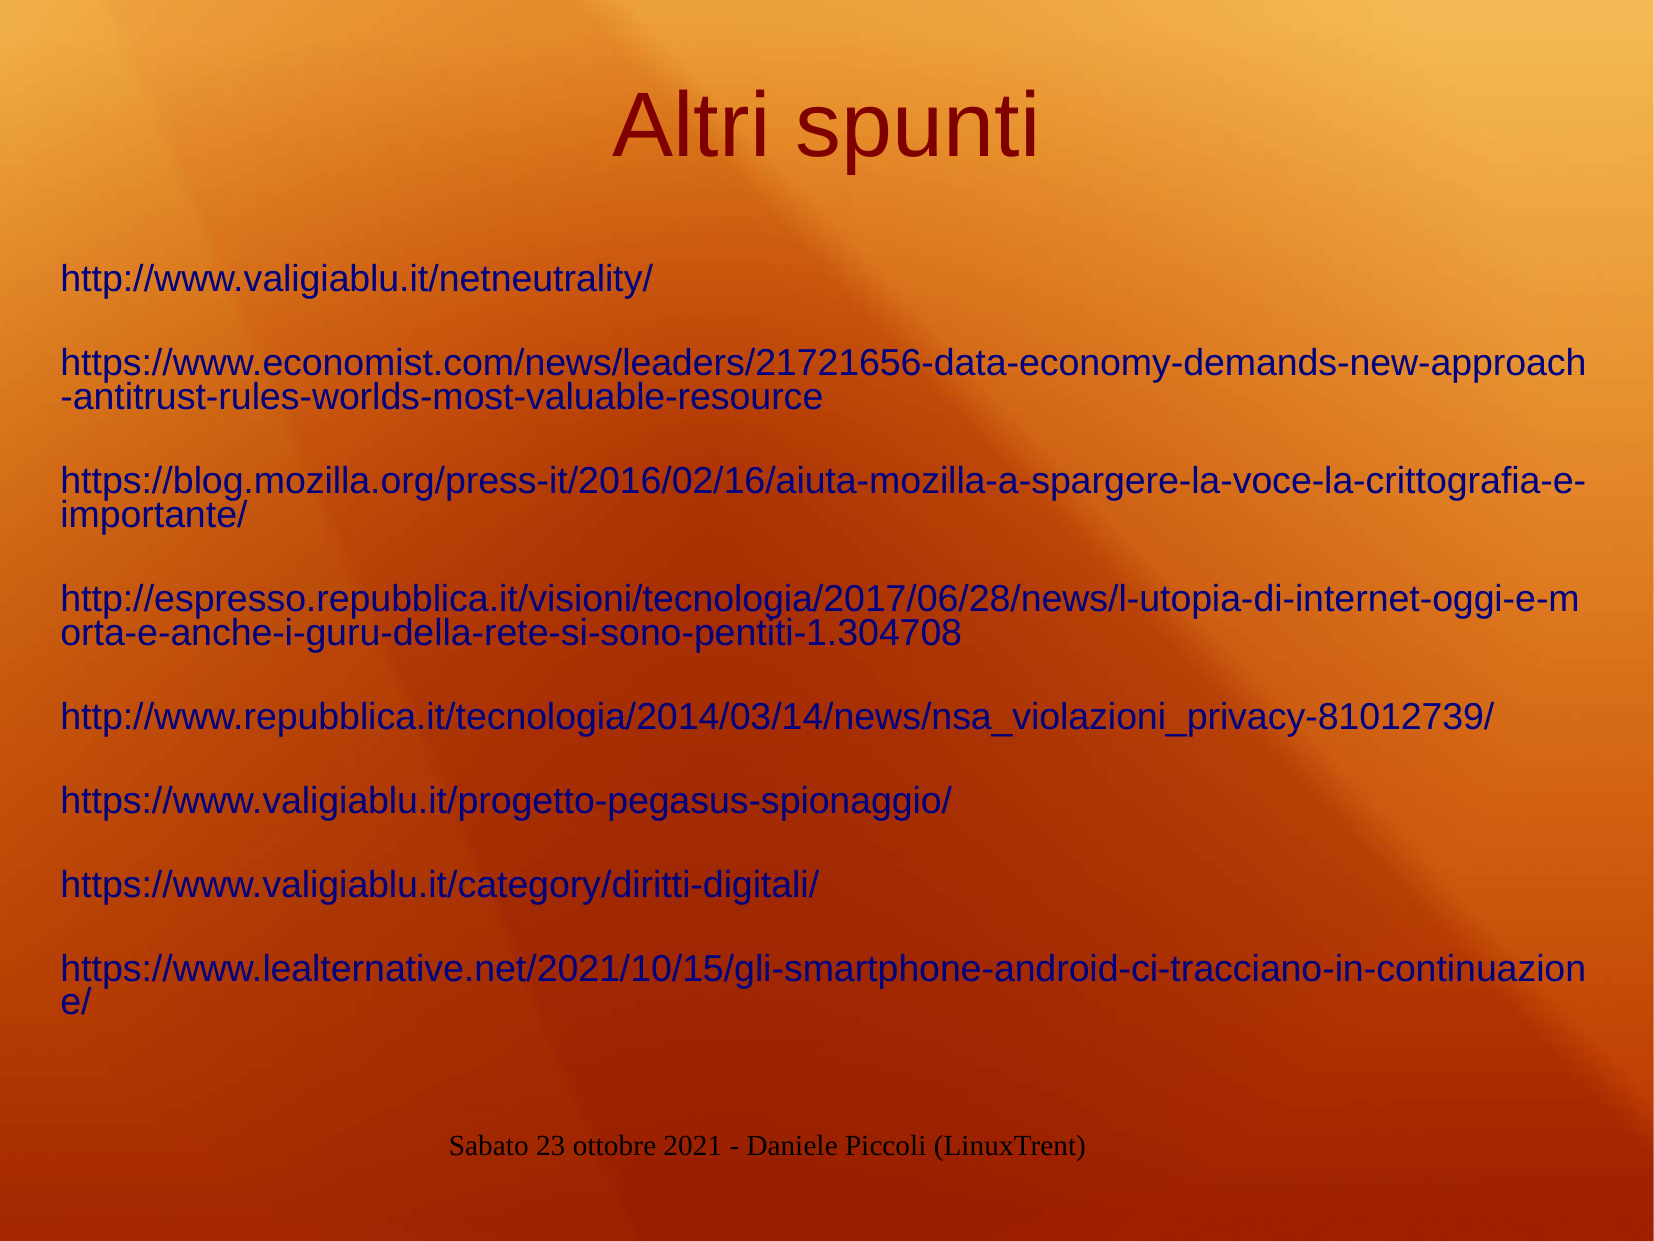

# Altri spunti
http://www.valigiablu.it/netneutrality/
https://www.economist.com/news/leaders/21721656-data-economy-demands-new-approach-antitrust-rules-worlds-most-valuable-resource
https://blog.mozilla.org/press-it/2016/02/16/aiuta-mozilla-a-spargere-la-voce-la-crittografia-e-importante/
 http://espresso.repubblica.it/visioni/tecnologia/2017/06/28/news/l-utopia-di-internet-oggi-e-morta-e-anche-i-guru-della-rete-si-sono-pentiti-1.304708
http://www.repubblica.it/tecnologia/2014/03/14/news/nsa_violazioni_privacy-81012739/
https://www.valigiablu.it/progetto-pegasus-spionaggio/
https://www.valigiablu.it/category/diritti-digitali/
https://www.lealternative.net/2021/10/15/gli-smartphone-android-ci-tracciano-in-continuazione/
Sabato 23 ottobre 2021 - Daniele Piccoli (LinuxTrent)